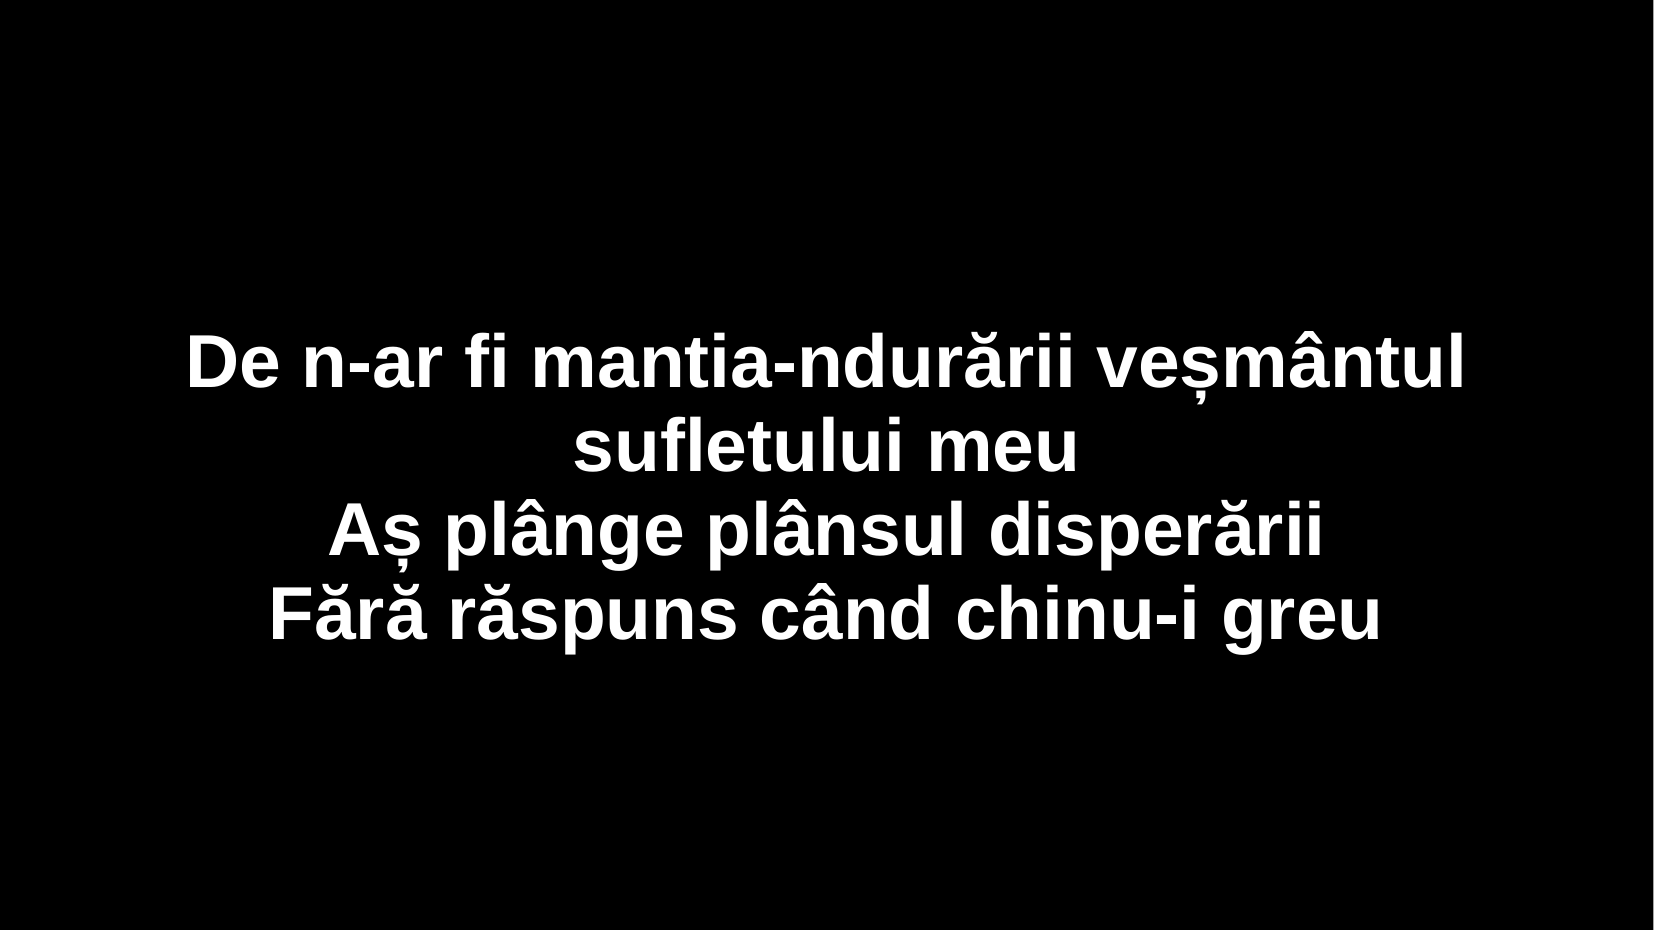

De n-ar fi mantia-ndurării veșmântul sufletului meu
Aș plânge plânsul disperării
Fără răspuns când chinu-i greu